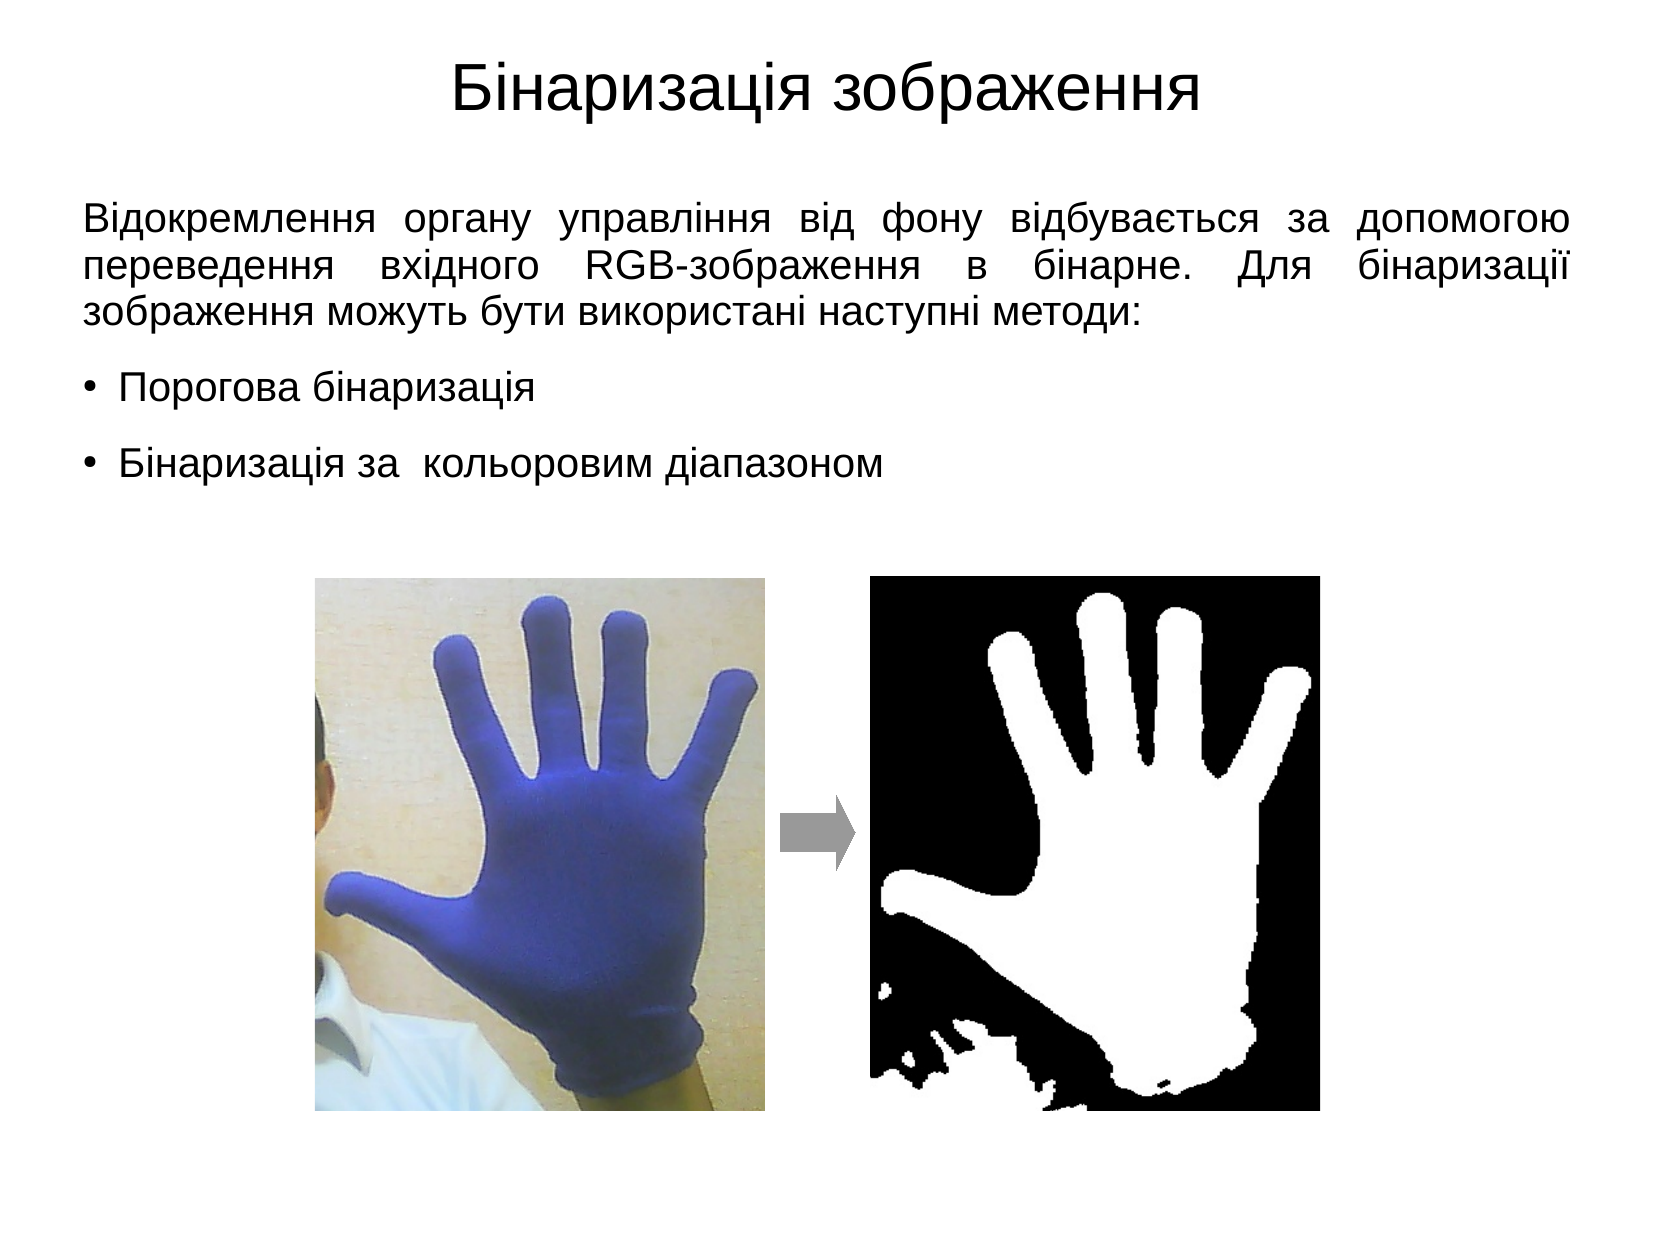

# Бінаризація зображення
Відокремлення органу управління від фону відбувається за допомогою переведення вхідного RGB-зображення в бінарне. Для бінаризації зображення можуть бути використані наступні методи:
Порогова бінаризація
Бінаризація за кольоровим діапазоном